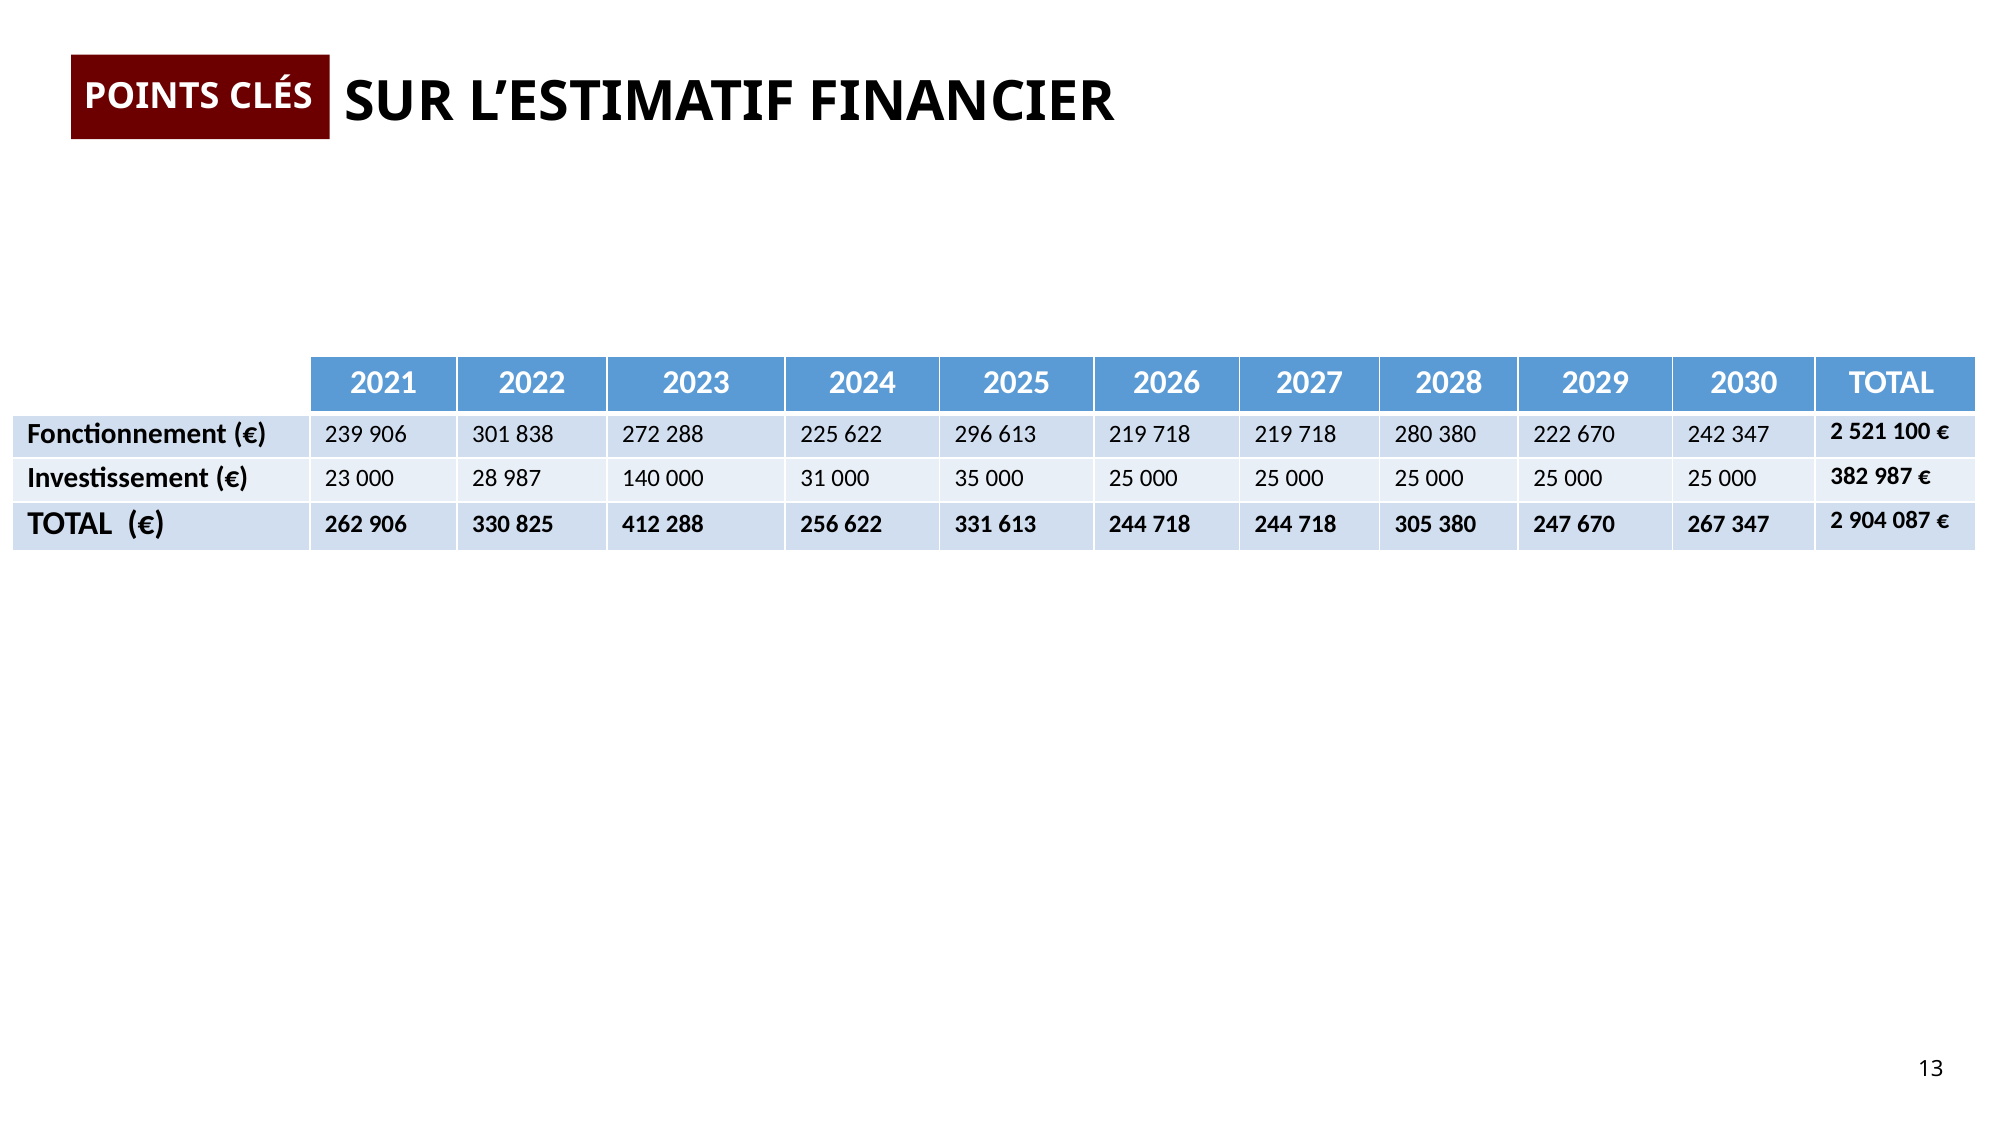

# Points Clés
Sur l’estimatif financier
| | 2021 | 2022 | 2023 | 2024 | 2025 | 2026 | 2027 | 2028 | 2029 | 2030 | TOTAL |
| --- | --- | --- | --- | --- | --- | --- | --- | --- | --- | --- | --- |
| Fonctionnement (€) | 239 906 | 301 838 | 272 288 | 225 622 | 296 613 | 219 718 | 219 718 | 280 380 | 222 670 | 242 347 | 2 521 100 € |
| Investissement (€) | 23 000 | 28 987 | 140 000 | 31 000 | 35 000 | 25 000 | 25 000 | 25 000 | 25 000 | 25 000 | 382 987 € |
| TOTAL (€) | 262 906 | 330 825 | 412 288 | 256 622 | 331 613 | 244 718 | 244 718 | 305 380 | 247 670 | 267 347 | 2 904 087 € |